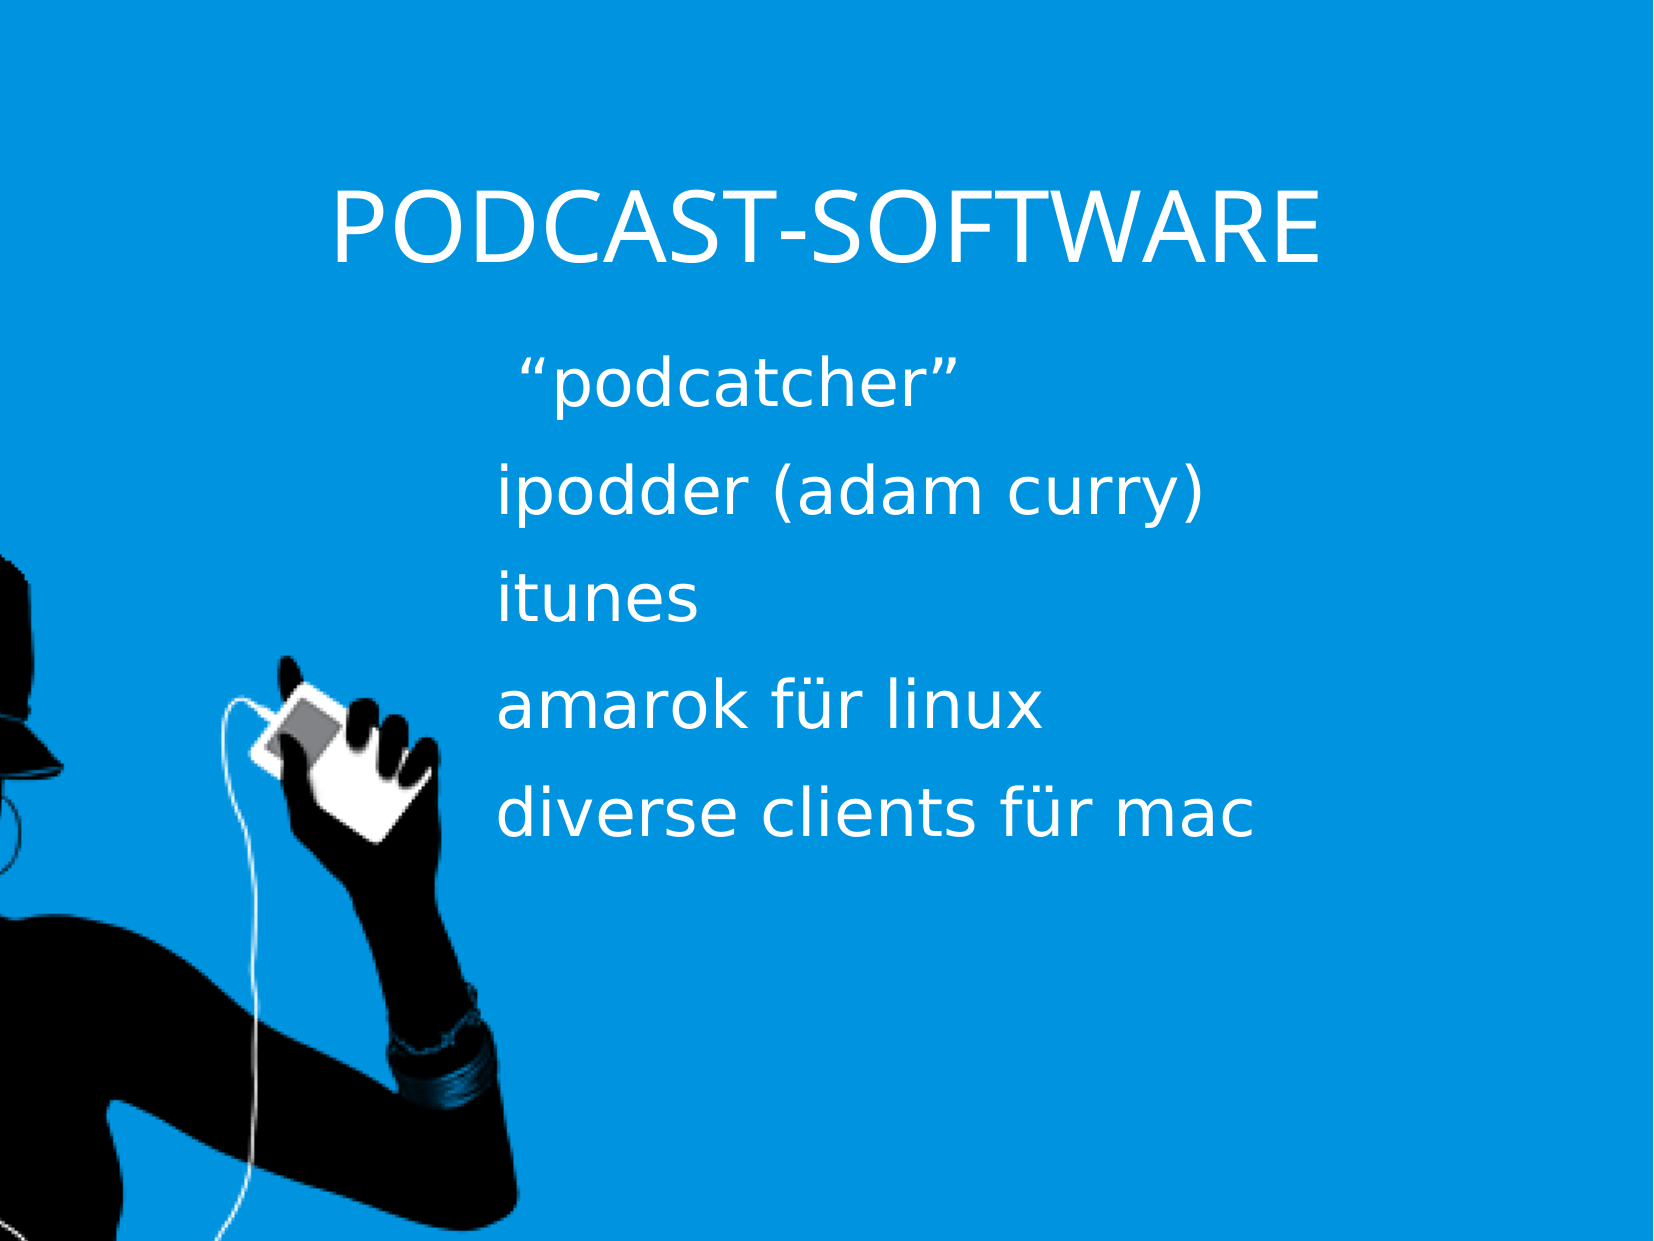

# PODCAST-SOFTWARE
 “podcatcher”
ipodder (adam curry)
itunes
amarok für linux
diverse clients für mac